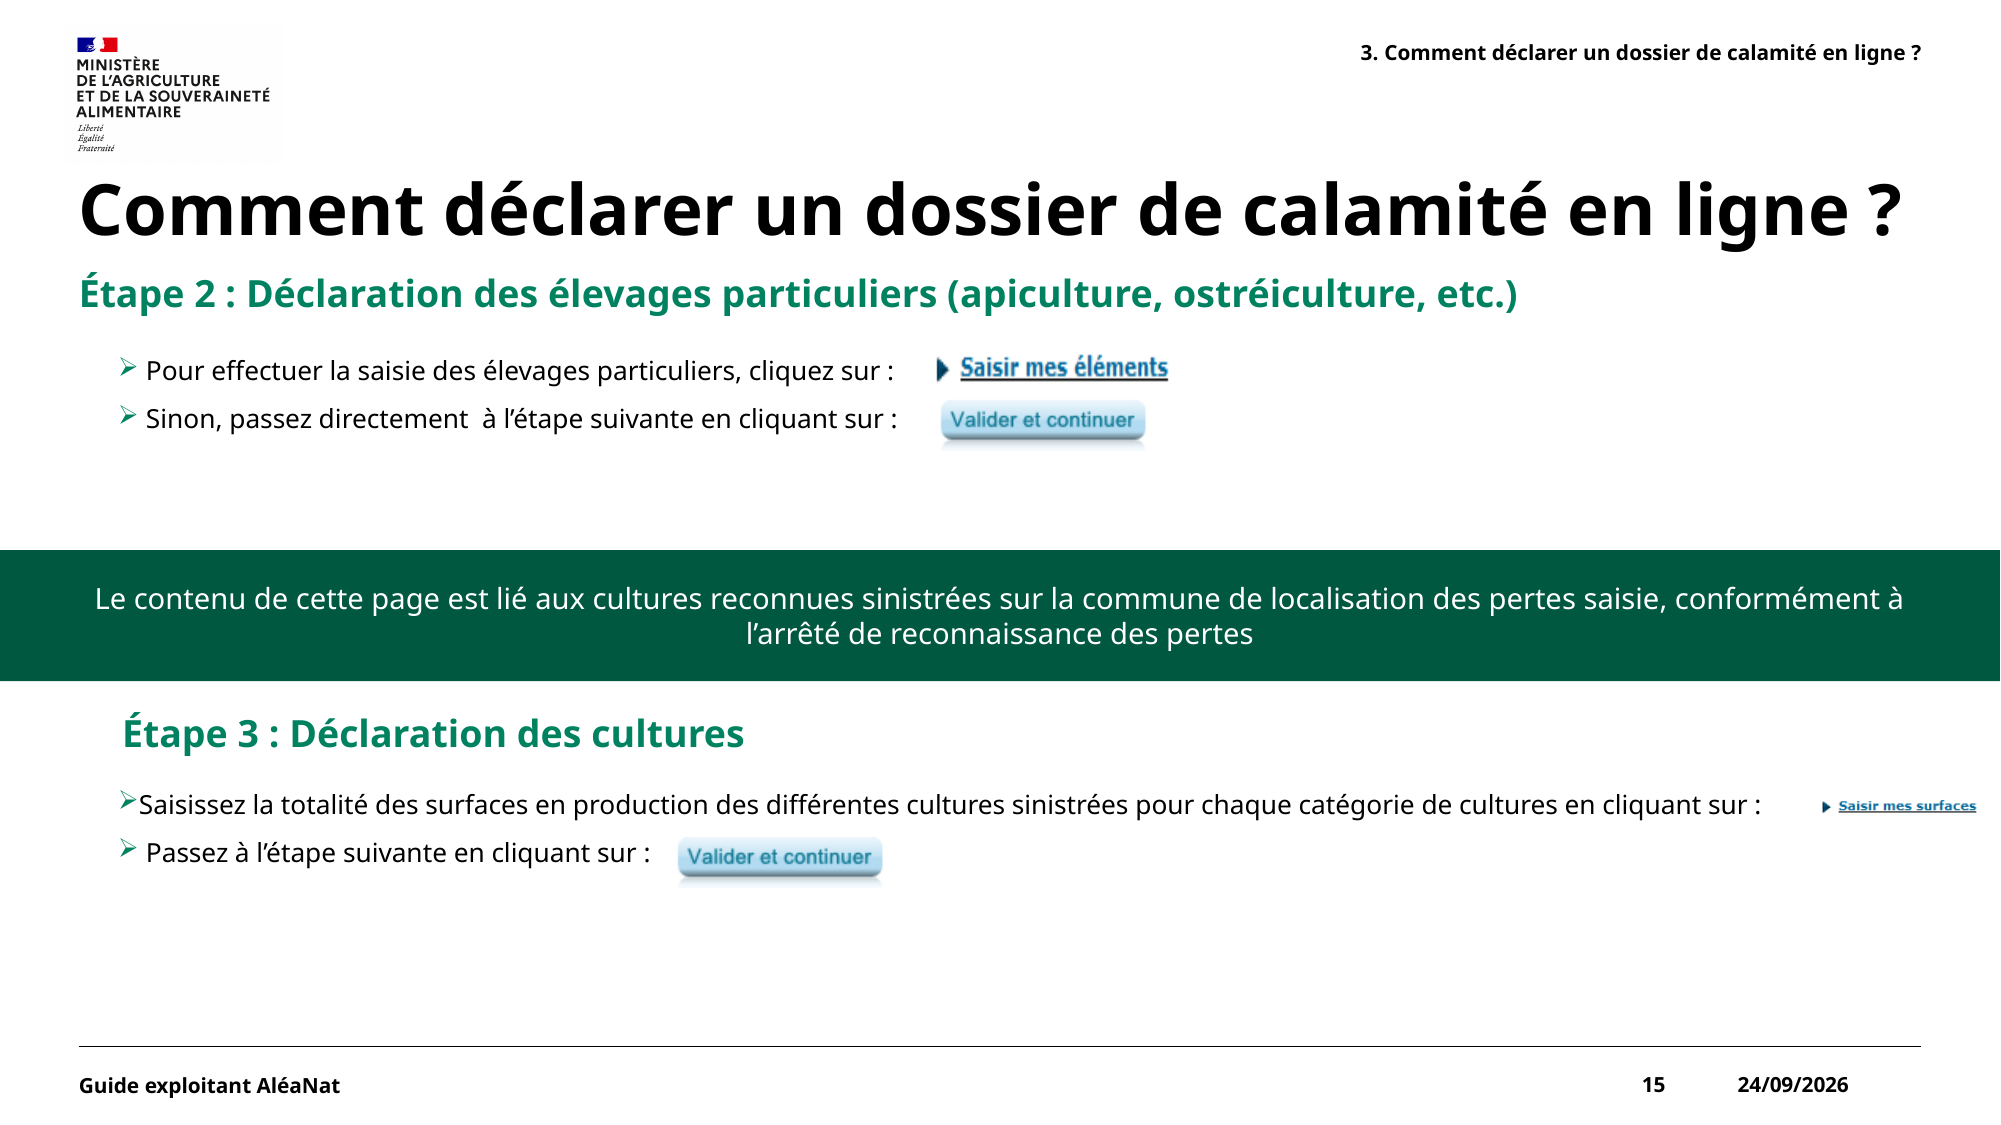

Comment déclarer un dossier de calamité en ligne ?
# Comment déclarer un dossier de calamité en ligne ?
Étape 2 : Déclaration des élevages particuliers (apiculture, ostréiculture, etc.)
 Pour effectuer la saisie des élevages particuliers, cliquez sur :
 Sinon, passez directement à l’étape suivante en cliquant sur :
Saisissez la totalité des surfaces en production des différentes cultures sinistrées pour chaque catégorie de cultures en cliquant sur :
 Passez à l’étape suivante en cliquant sur :
Le contenu de cette page est lié aux cultures reconnues sinistrées sur la commune de localisation des pertes saisie, conformément à l’arrêté de reconnaissance des pertes
Étape 3 : Déclaration des cultures
Guide exploitant AléaNat
15